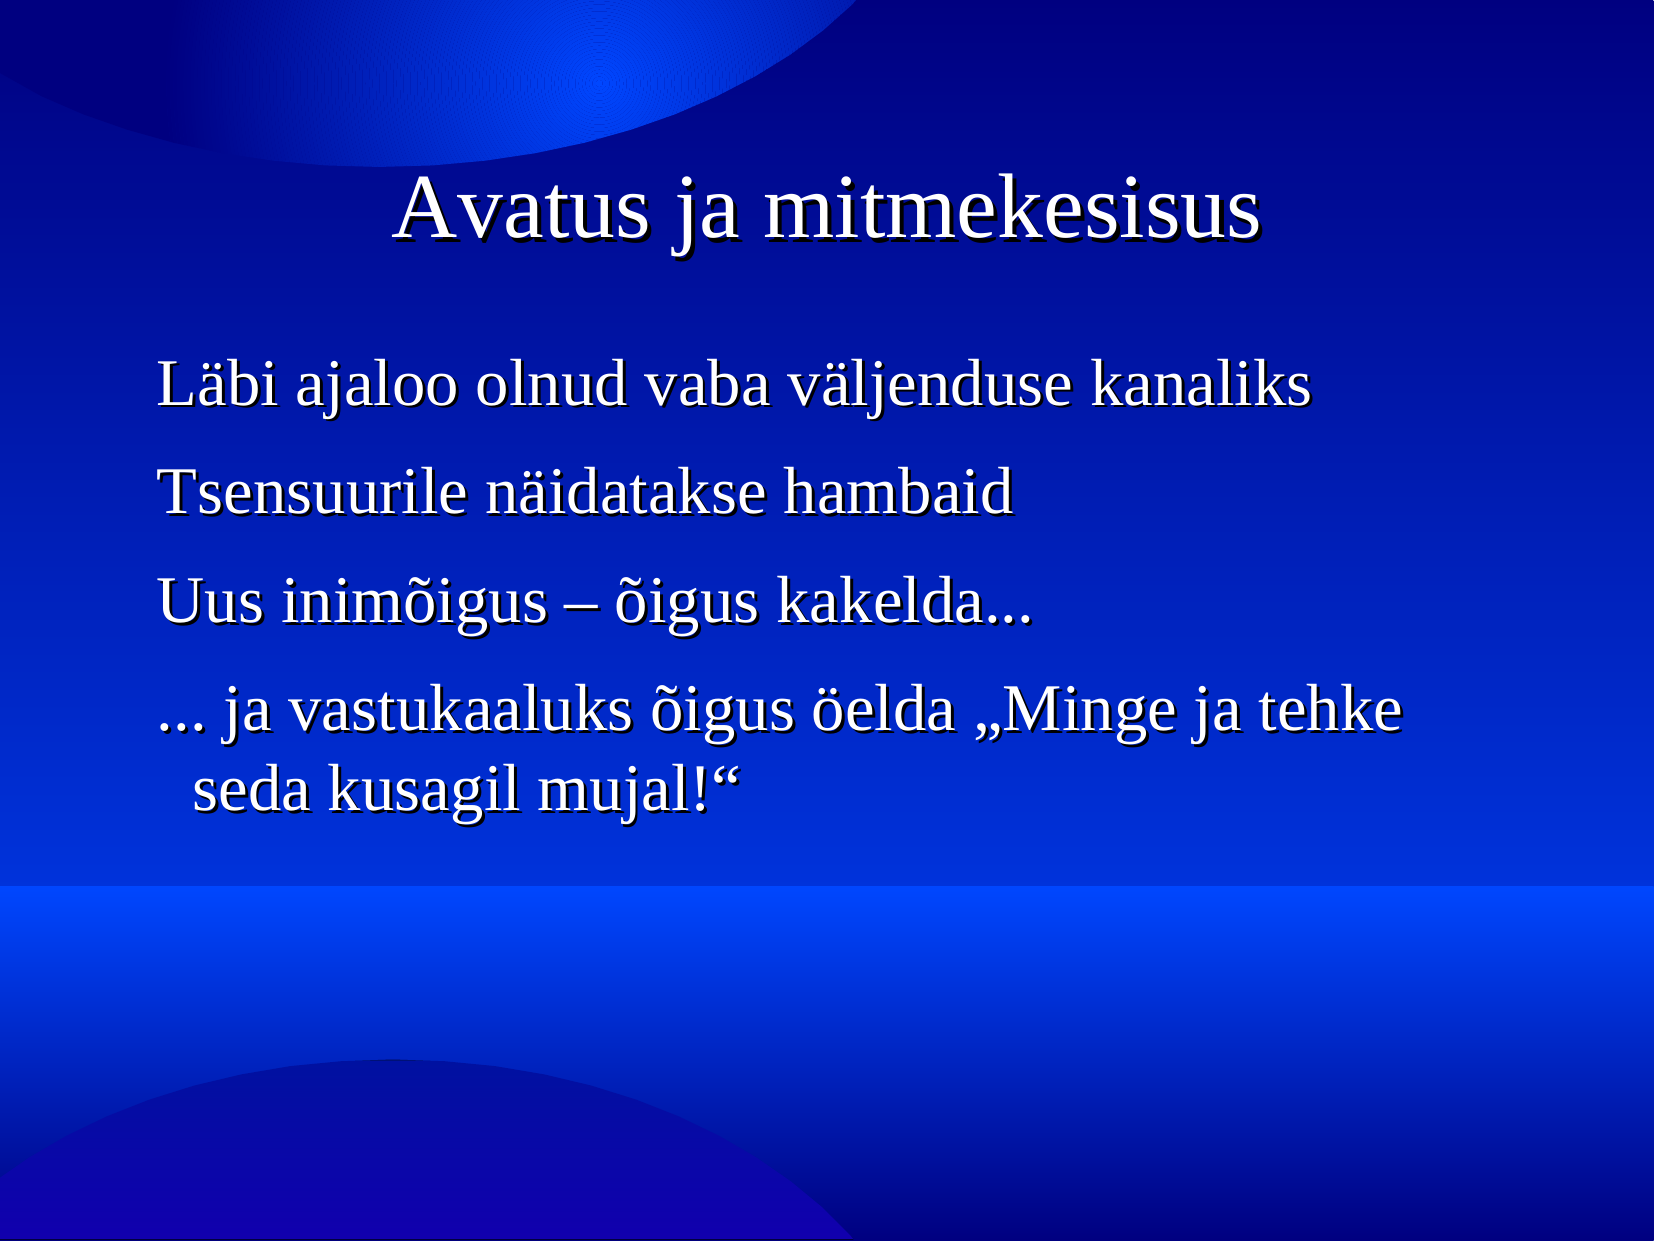

# Avatus ja mitmekesisus
Läbi ajaloo olnud vaba väljenduse kanaliks
Tsensuurile näidatakse hambaid
Uus inimõigus – õigus kakelda...
... ja vastukaaluks õigus öelda „Minge ja tehke seda kusagil mujal!“